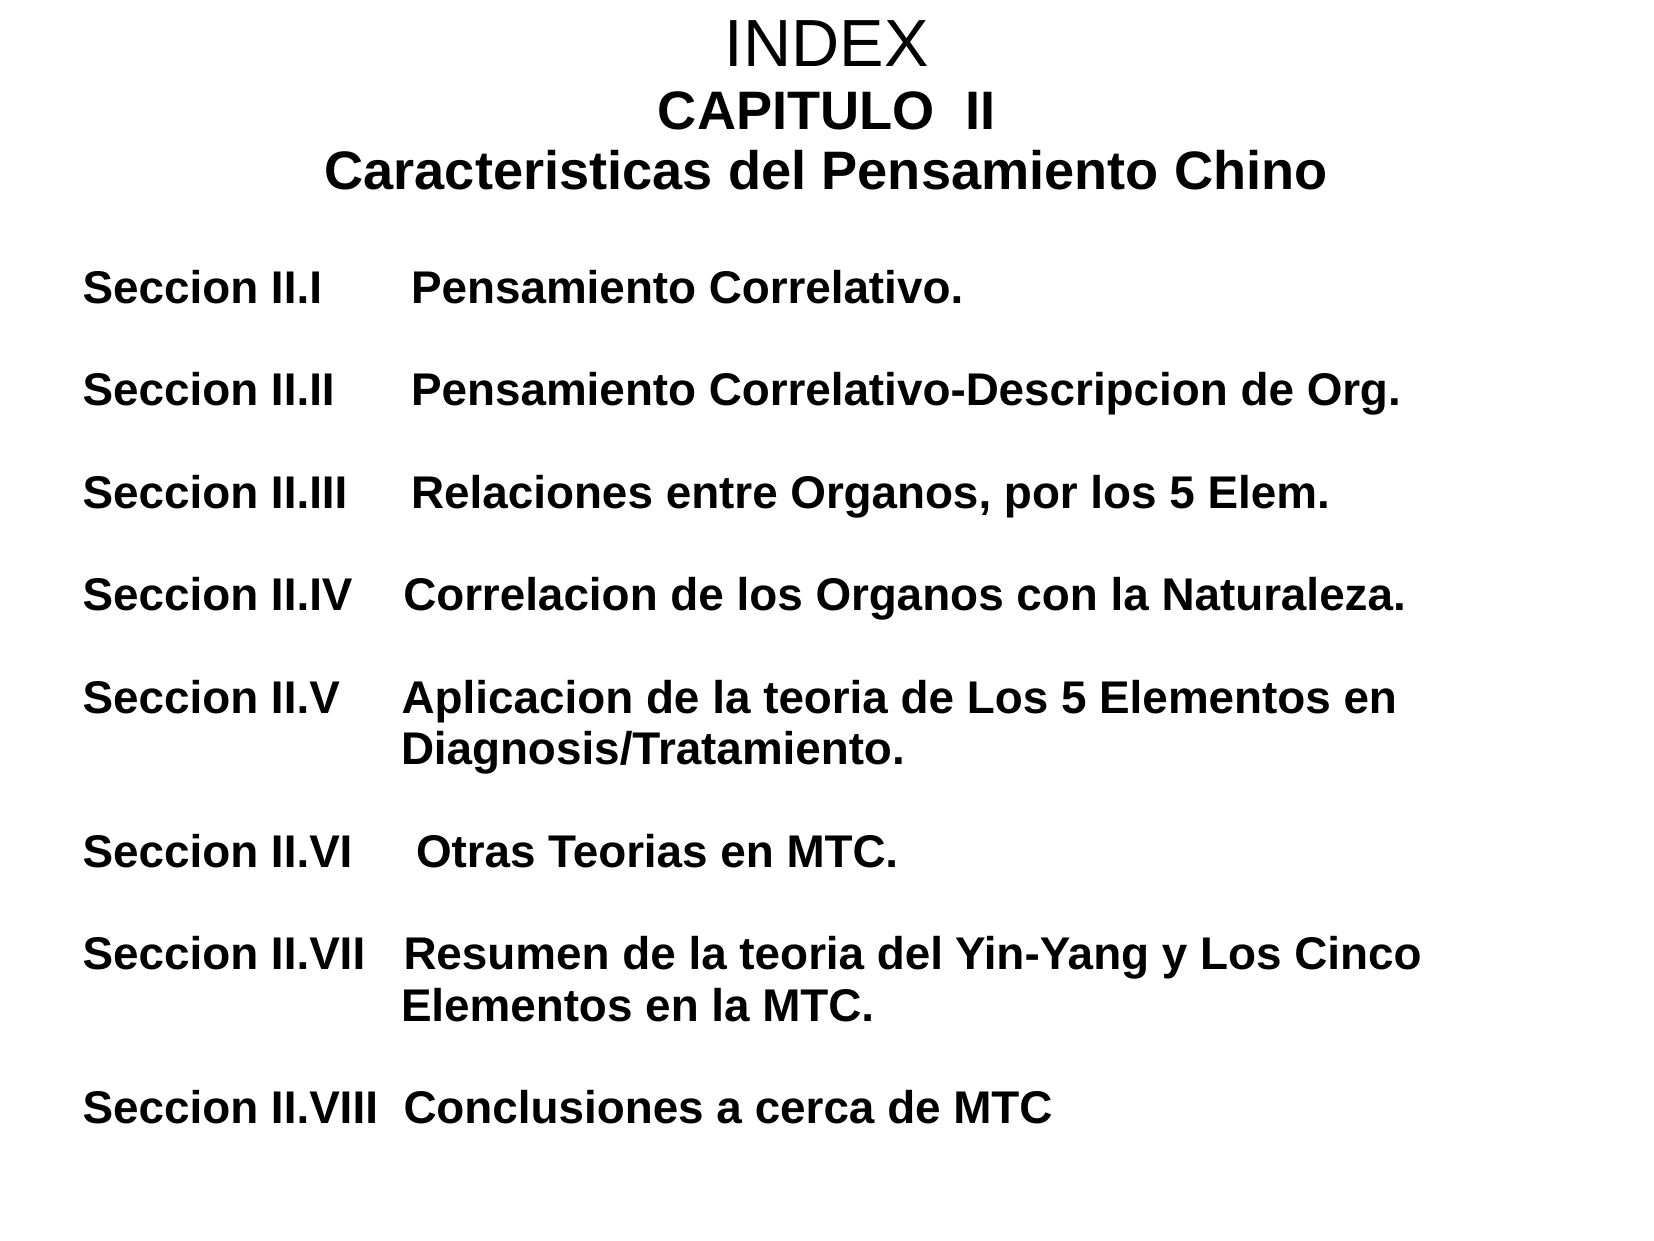

INDEX
CAPITULO II
Caracteristicas del Pensamiento Chino
Seccion II.I Pensamiento Correlativo.
Seccion II.II Pensamiento Correlativo-Descripcion de Org.
Seccion II.III Relaciones entre Organos, por los 5 Elem.
Seccion II.IV Correlacion de los Organos con la Naturaleza.
Seccion II.V Aplicacion de la teoria de Los 5 Elementos en Diagnosis/Tratamiento.
Seccion II.VI Otras Teorias en MTC.
Seccion II.VII Resumen de la teoria del Yin-Yang y Los Cinco Elementos en la MTC.
Seccion II.VIII Conclusiones a cerca de MTC
#